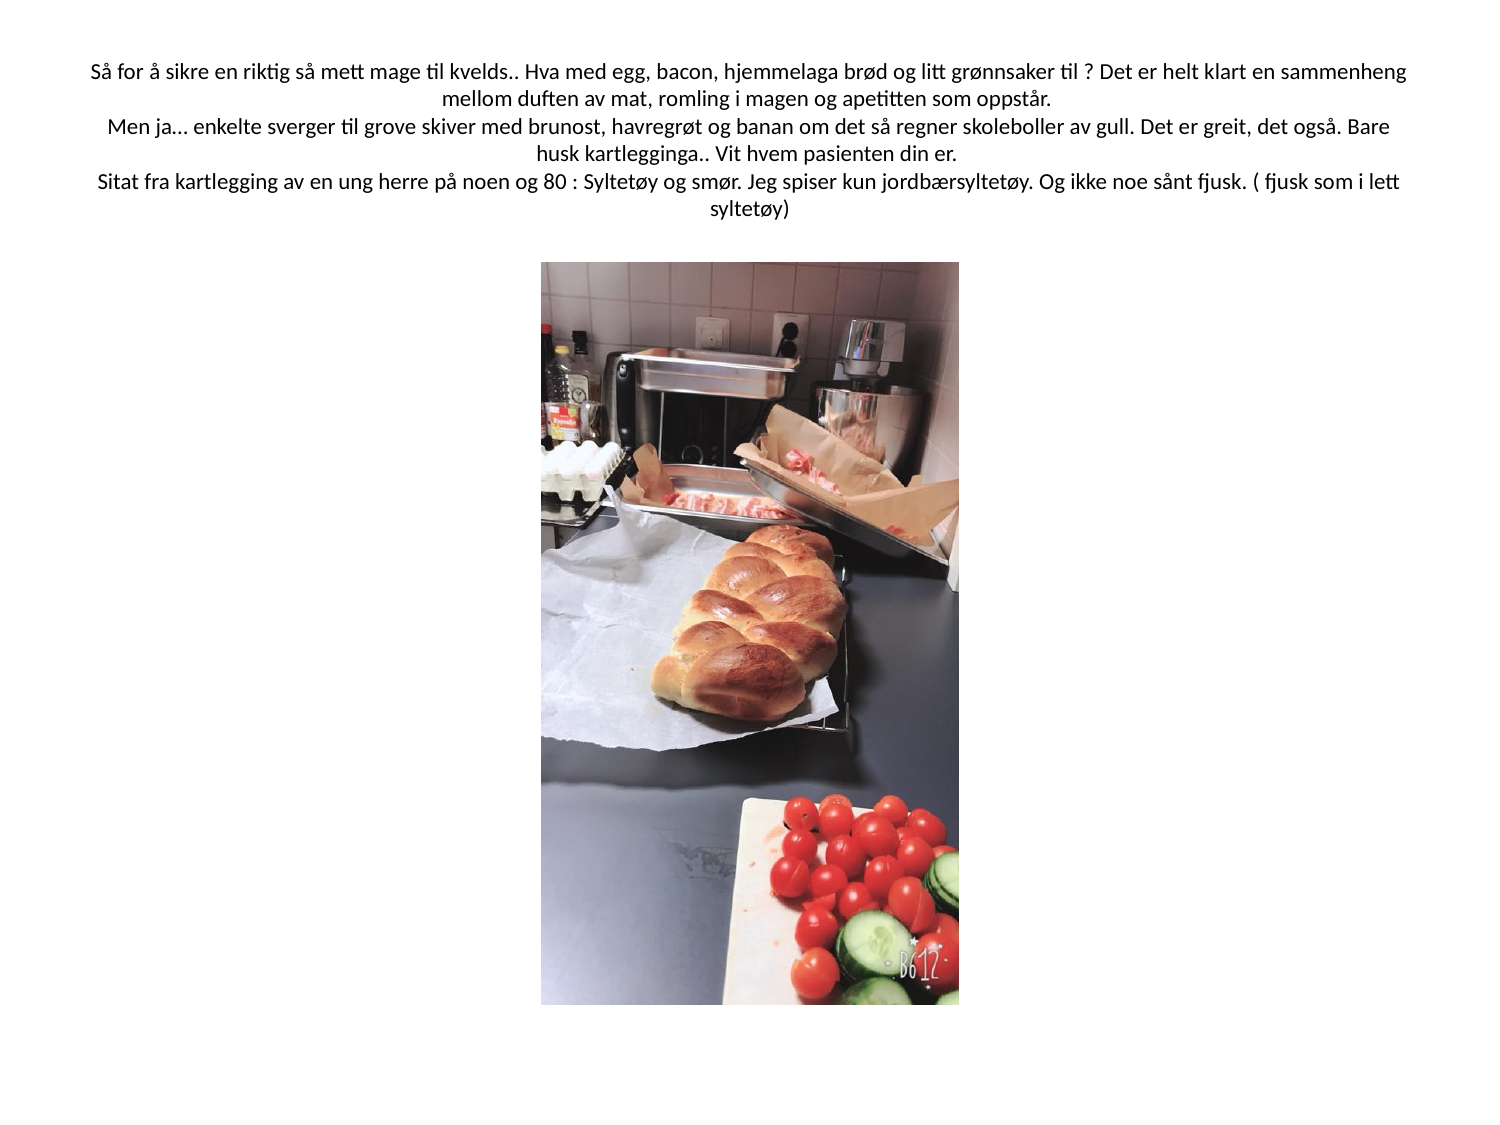

# Så for å sikre en riktig så mett mage til kvelds.. Hva med egg, bacon, hjemmelaga brød og litt grønnsaker til ? Det er helt klart en sammenheng mellom duften av mat, romling i magen og apetitten som oppstår. Men ja… enkelte sverger til grove skiver med brunost, havregrøt og banan om det så regner skoleboller av gull. Det er greit, det også. Bare husk kartlegginga.. Vit hvem pasienten din er. Sitat fra kartlegging av en ung herre på noen og 80 : Syltetøy og smør. Jeg spiser kun jordbærsyltetøy. Og ikke noe sånt fjusk. ( fjusk som i lett syltetøy)